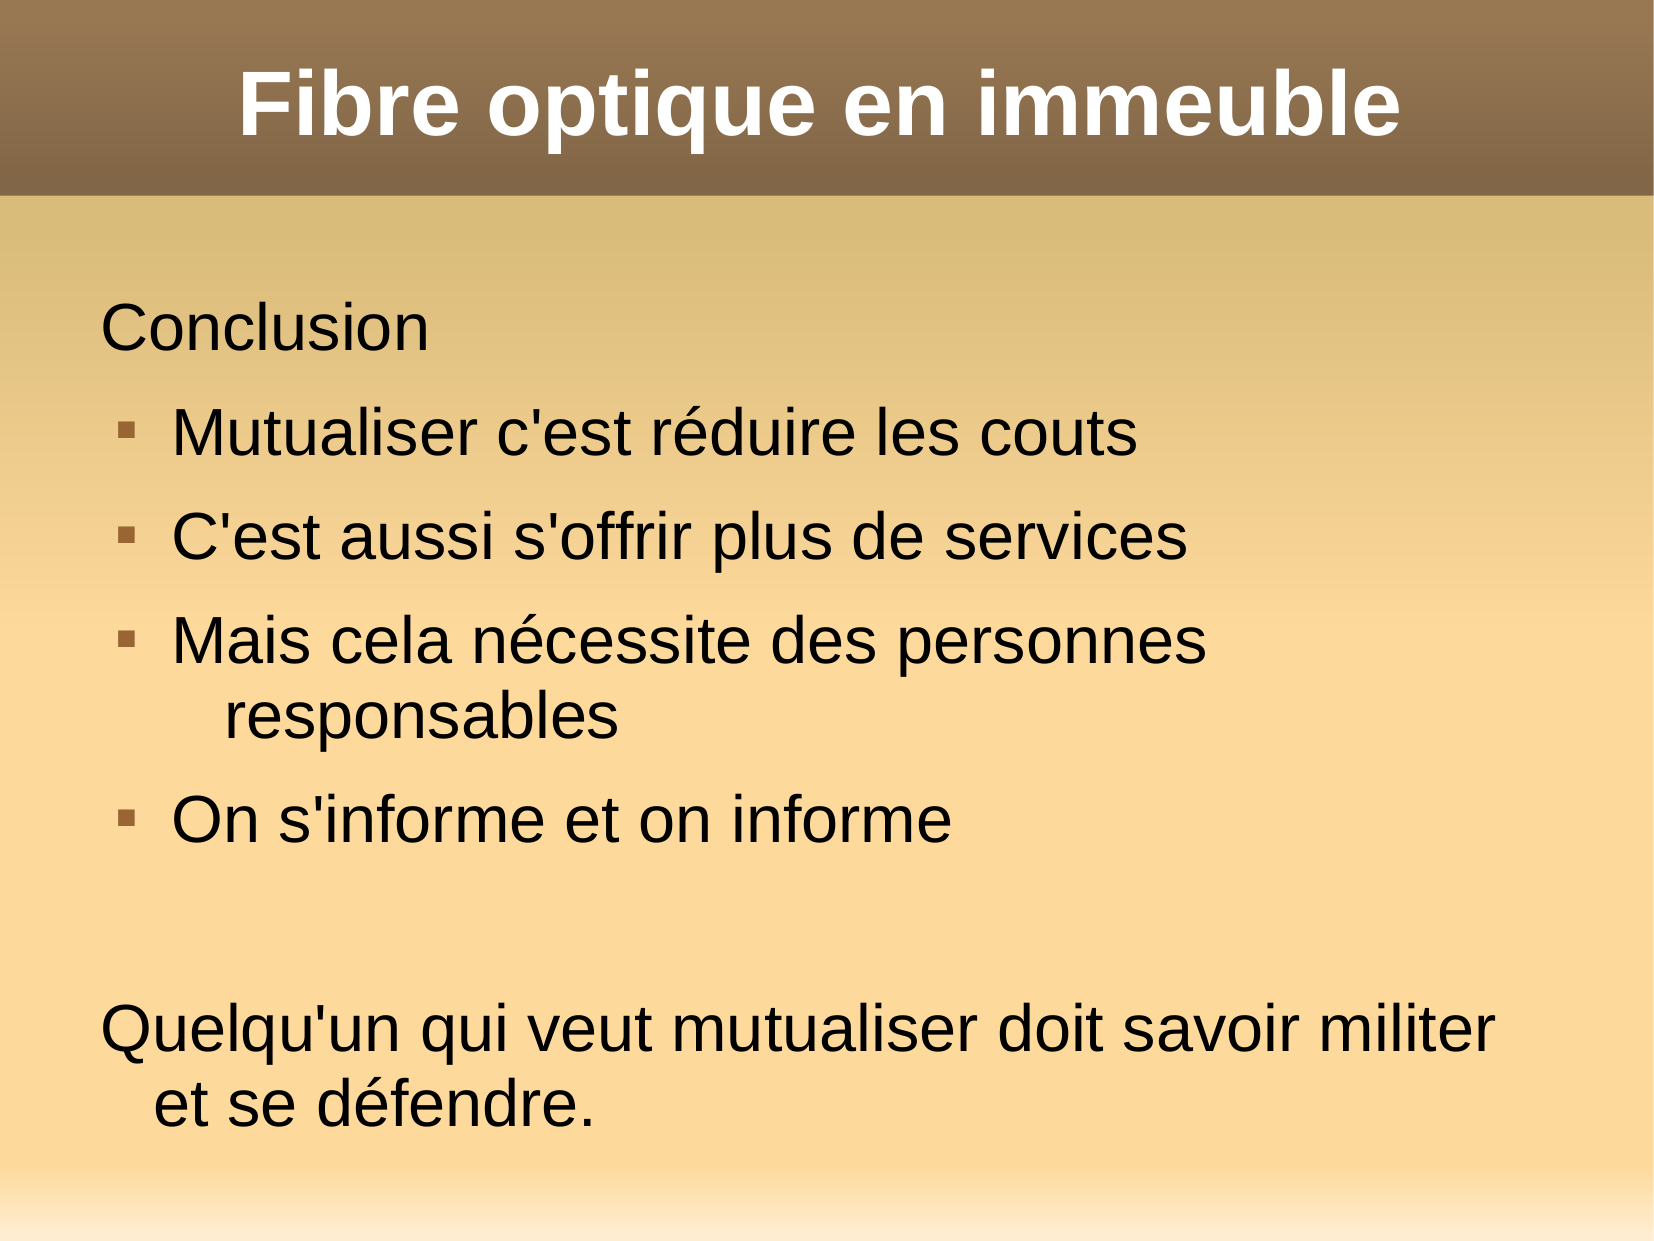

# Fibre optique en immeuble
Conclusion
Mutualiser c'est réduire les couts
C'est aussi s'offrir plus de services
Mais cela nécessite des personnes responsables
On s'informe et on informe
Quelqu'un qui veut mutualiser doit savoir militer et se défendre.